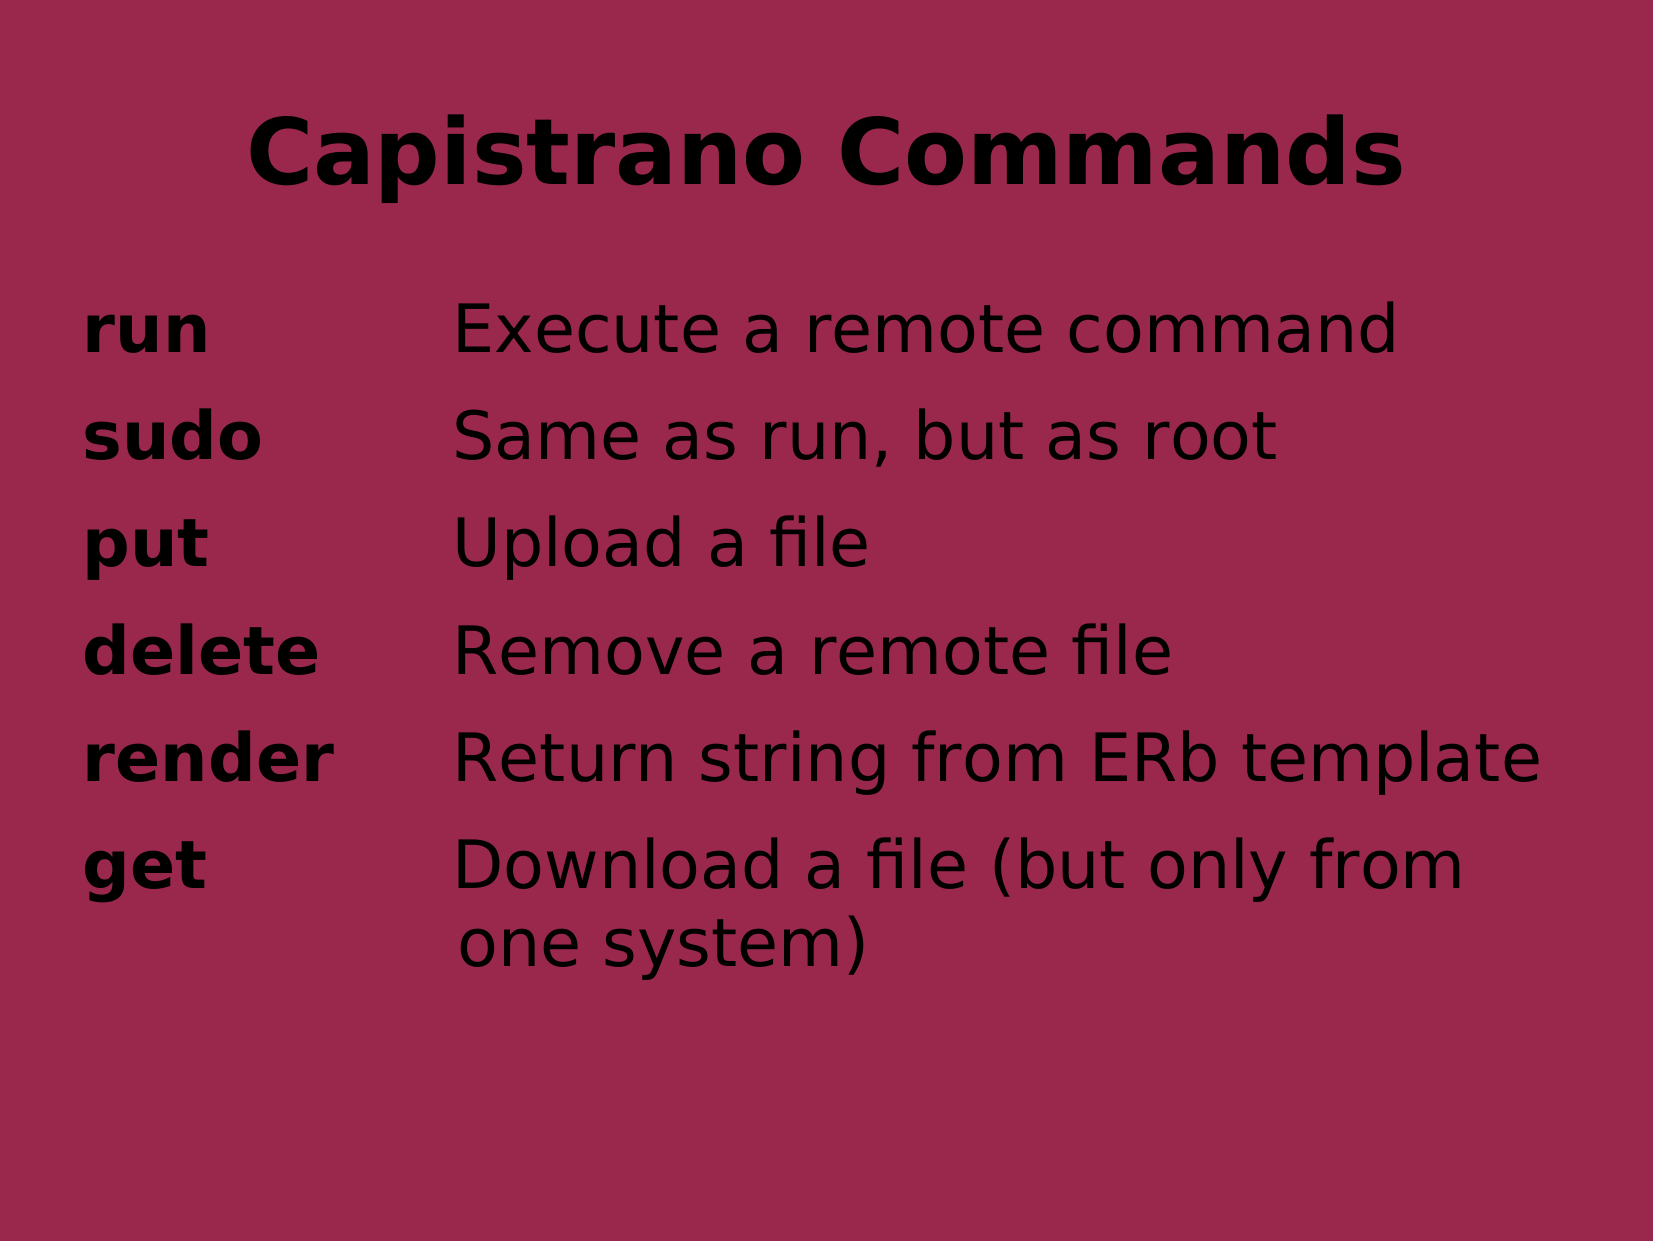

# Capistrano Commands
run	Execute a remote command
sudo	Same as run, but as root
put	Upload a file
delete	Remove a remote file
render	Return string from ERb template
get	Download a file (but only from one system)